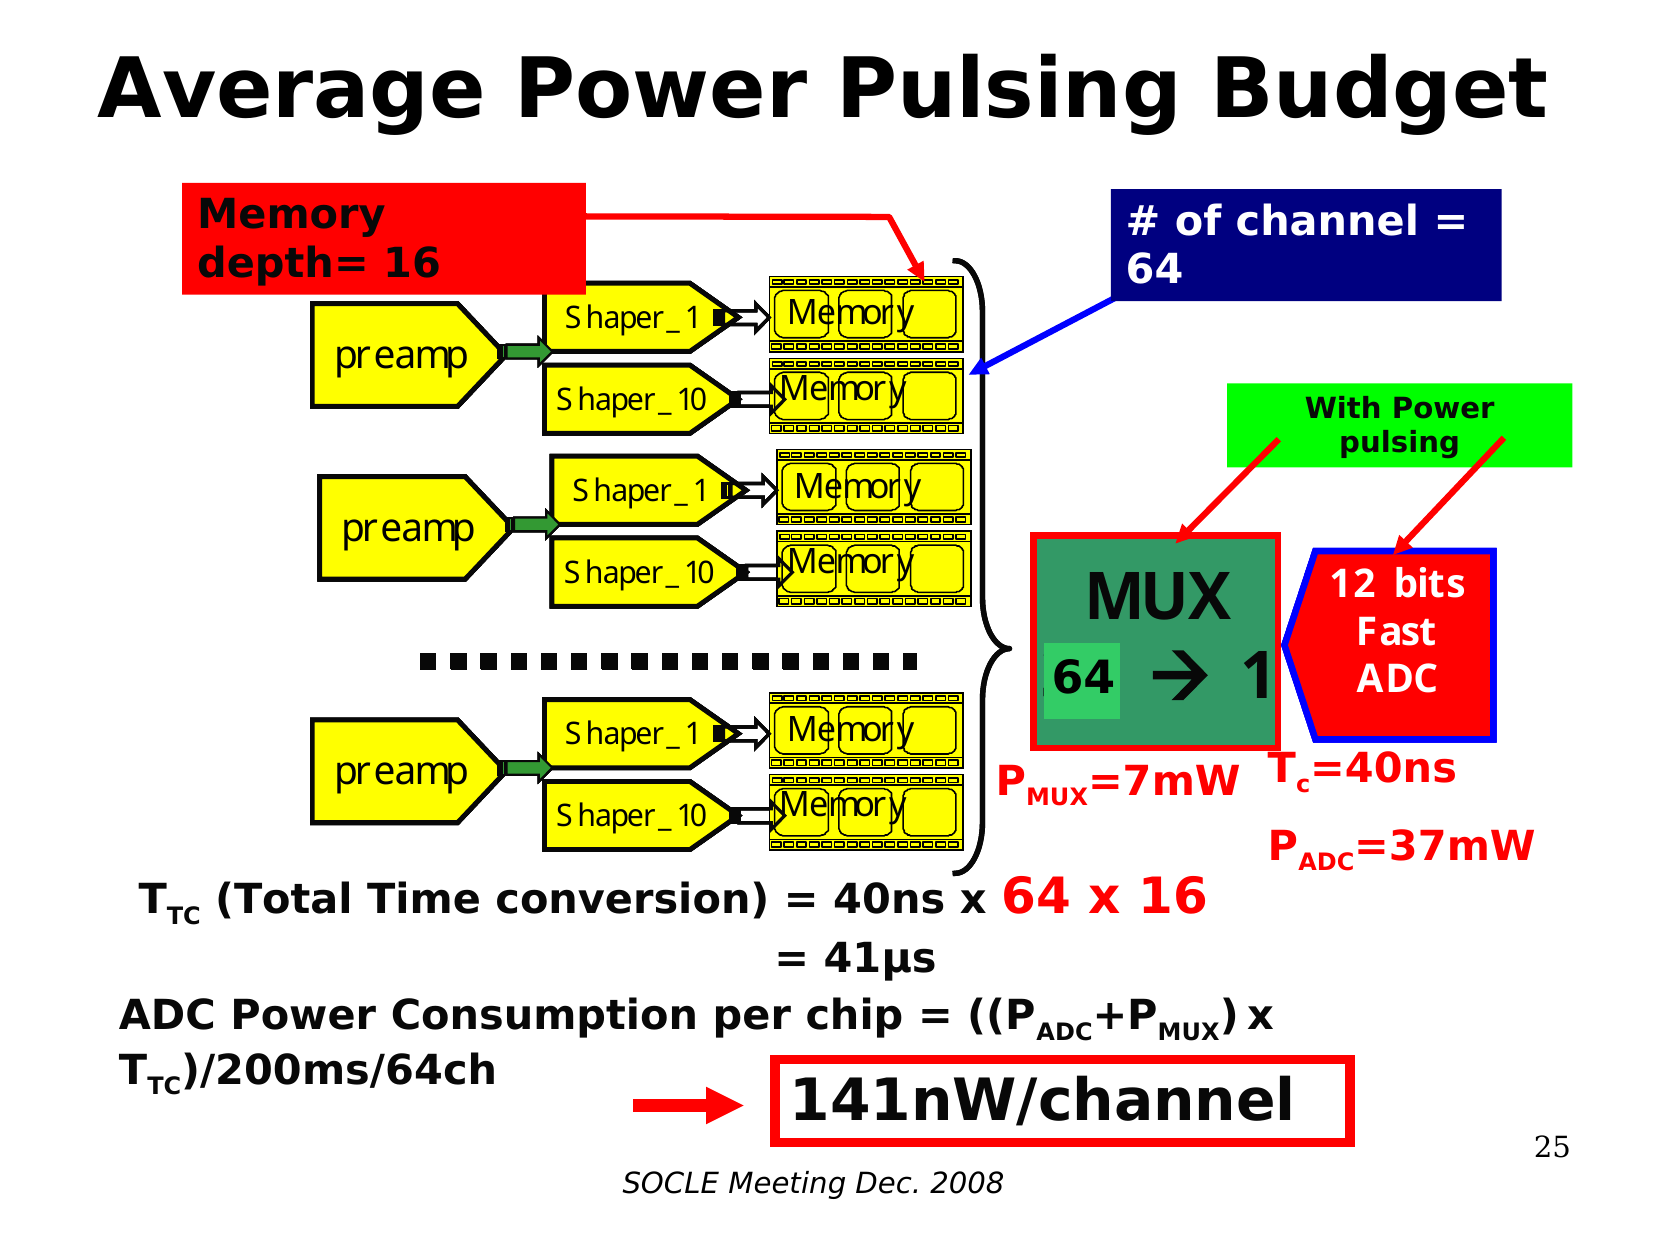

# Average Power Pulsing Budget
Memory depth= 16
# of channel = 64
With Power pulsing
64
Tc=40ns
PADC=37mW
PMUX=7mW
TTC (Total Time conversion) = 40ns x 64 x 16
= 41µs
ADC Power Consumption per chip = ((PADC+PMUX) x TTC)/200ms/64ch
141nW/channel
25